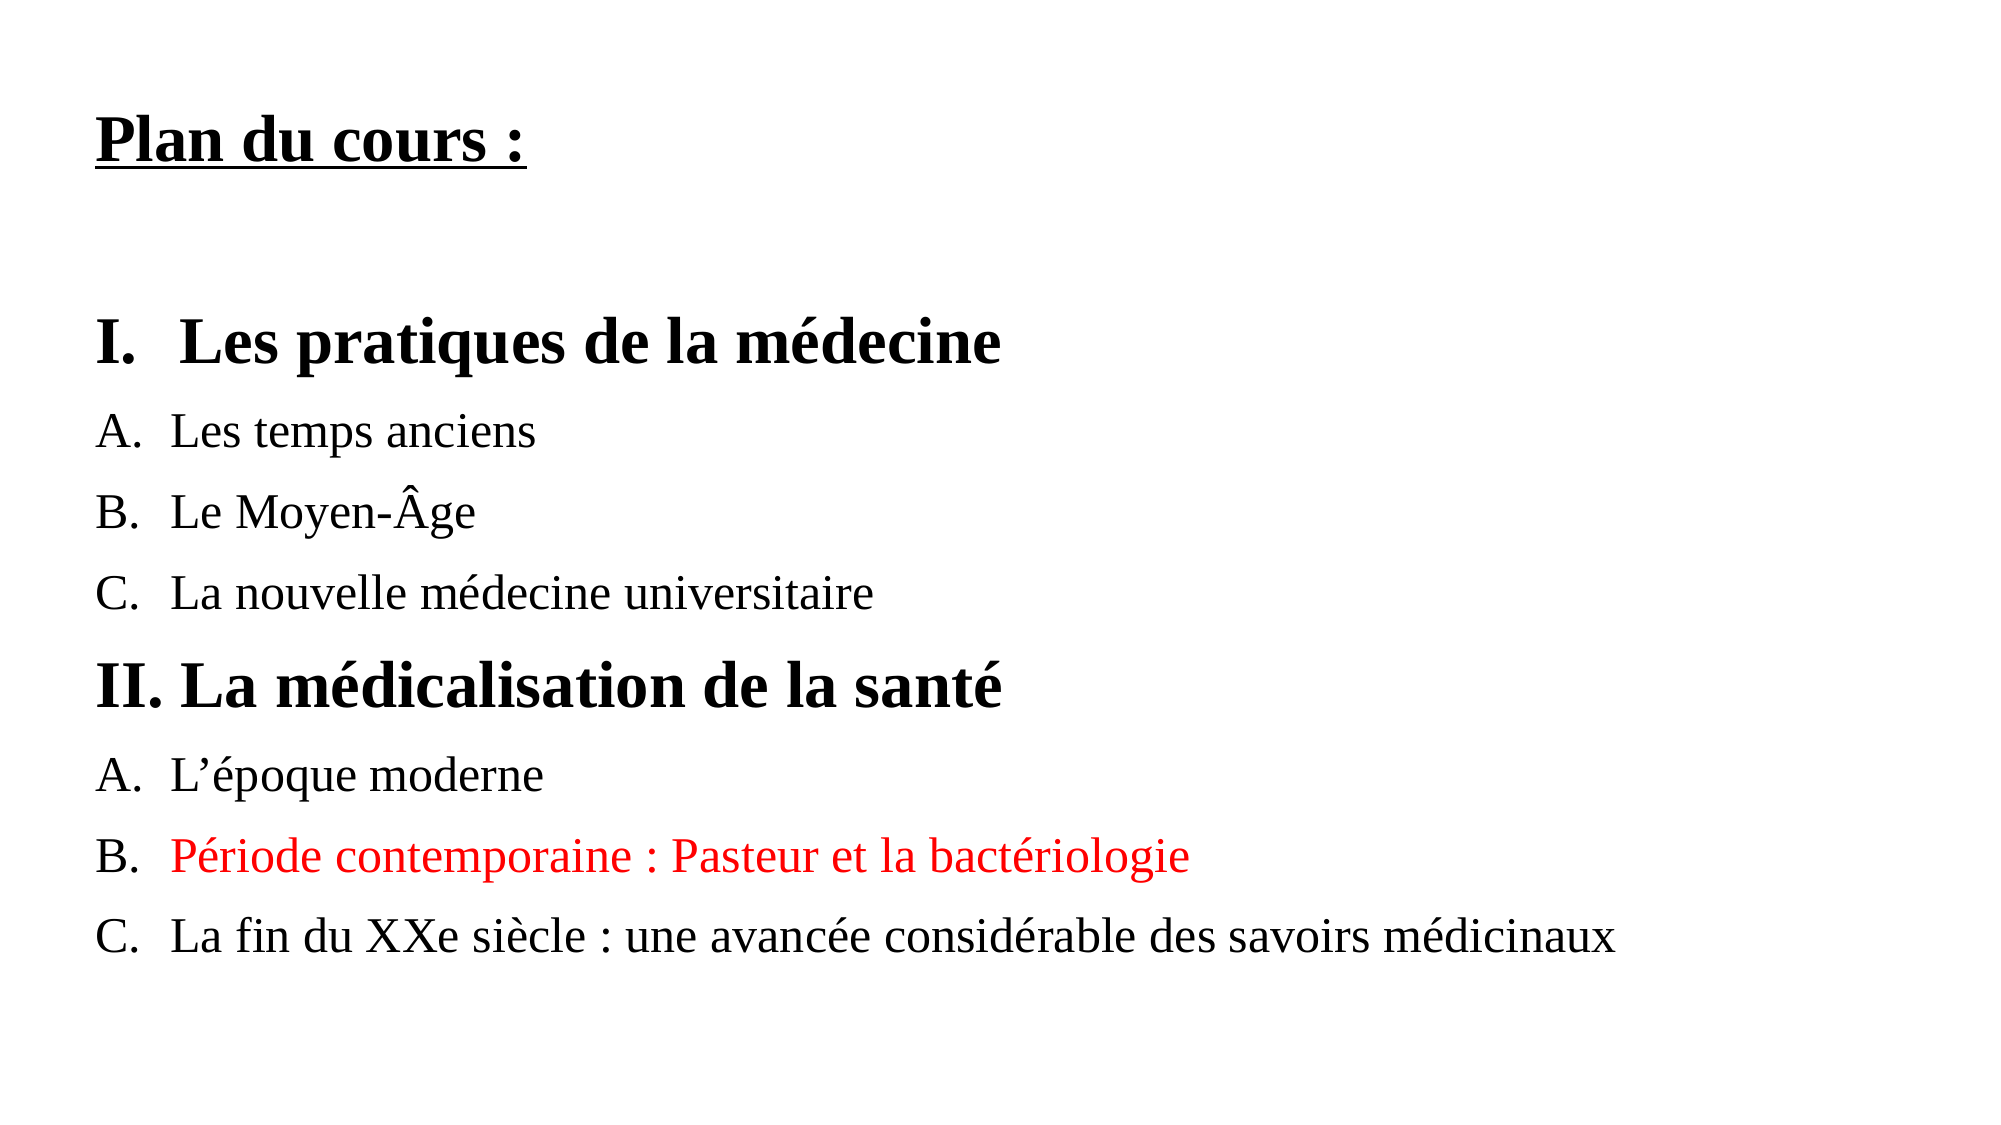

# Plan du cours :
Les pratiques de la médecine
Les temps anciens
Le Moyen-Âge
La nouvelle médecine universitaire
II. La médicalisation de la santé
L’époque moderne
Période contemporaine : Pasteur et la bactériologie
La fin du XXe siècle : une avancée considérable des savoirs médicinaux